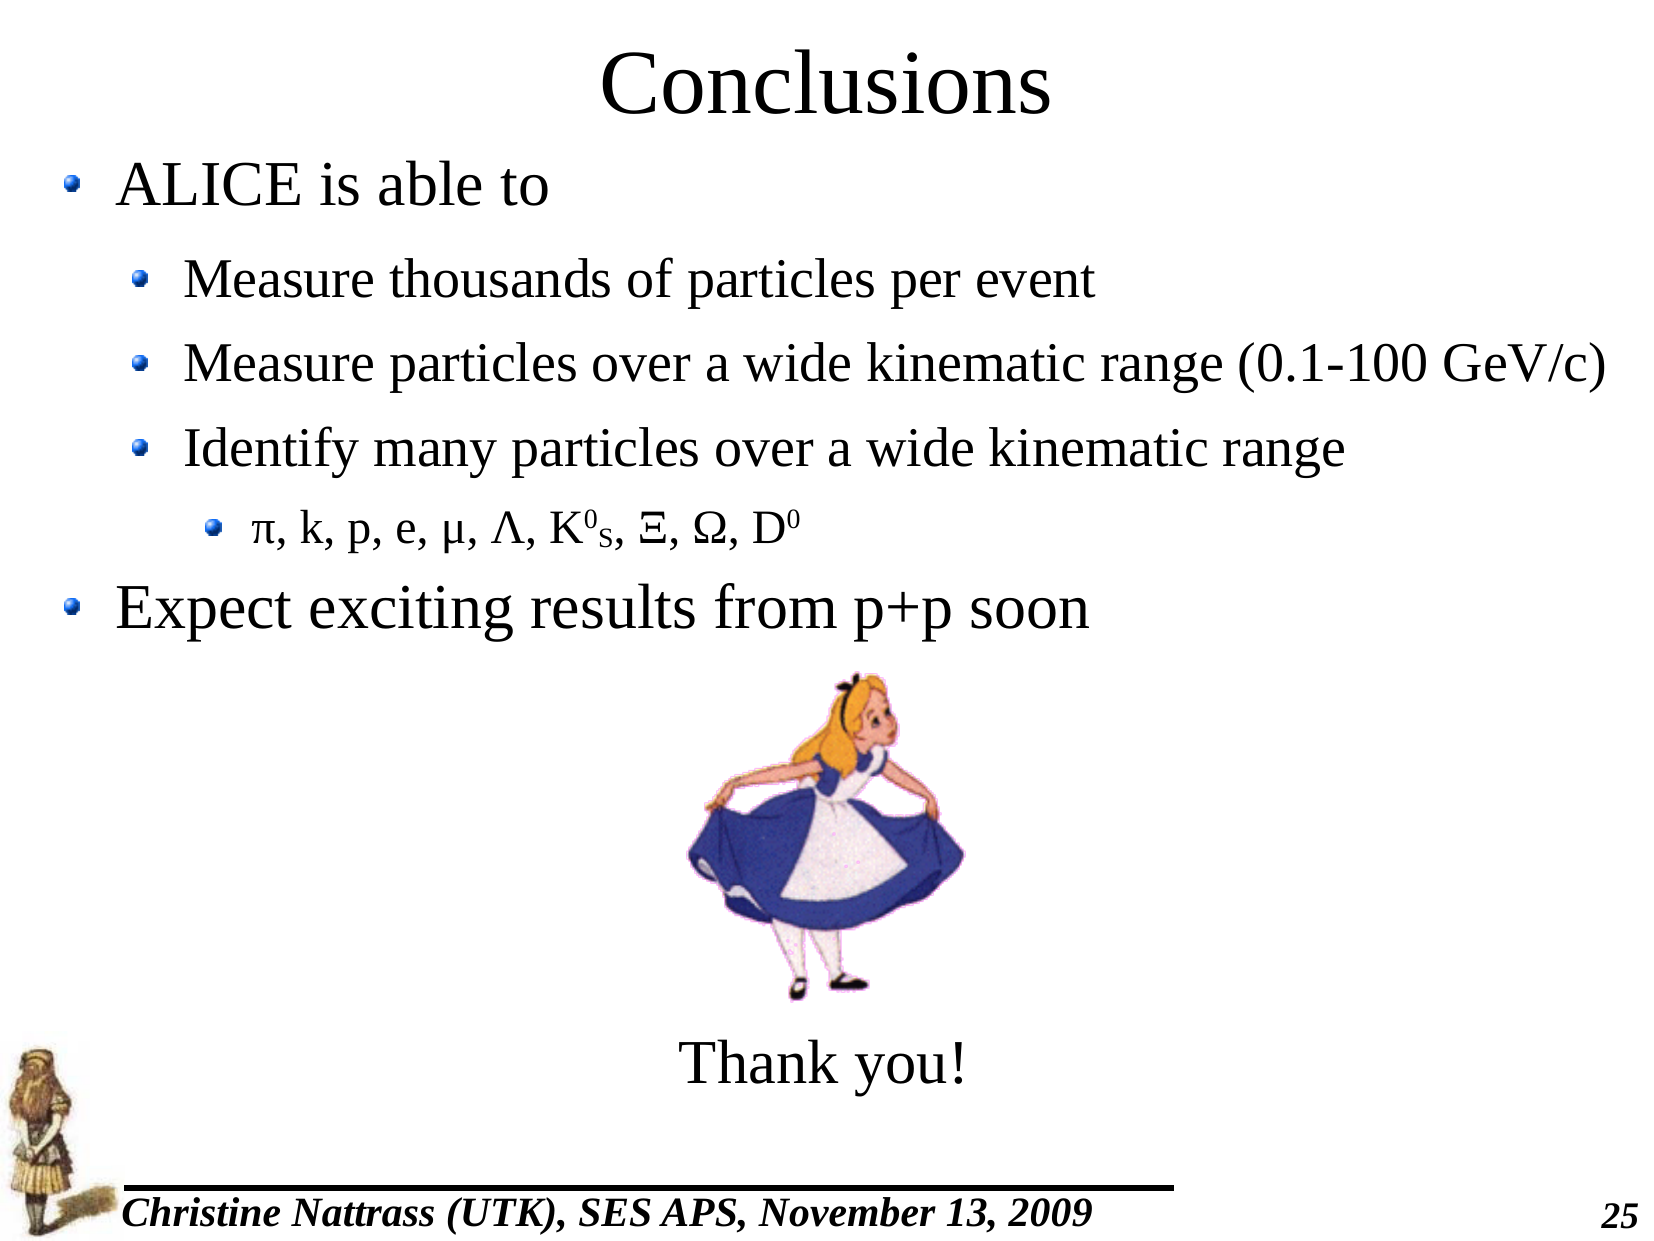

# Conclusions
ALICE is able to
Measure thousands of particles per event
Measure particles over a wide kinematic range (0.1-100 GeV/c)
Identify many particles over a wide kinematic range
π, k, p, e, μ, Λ, K0S, Ξ, Ω, D0
Expect exciting results from p+p soon
Thank you!